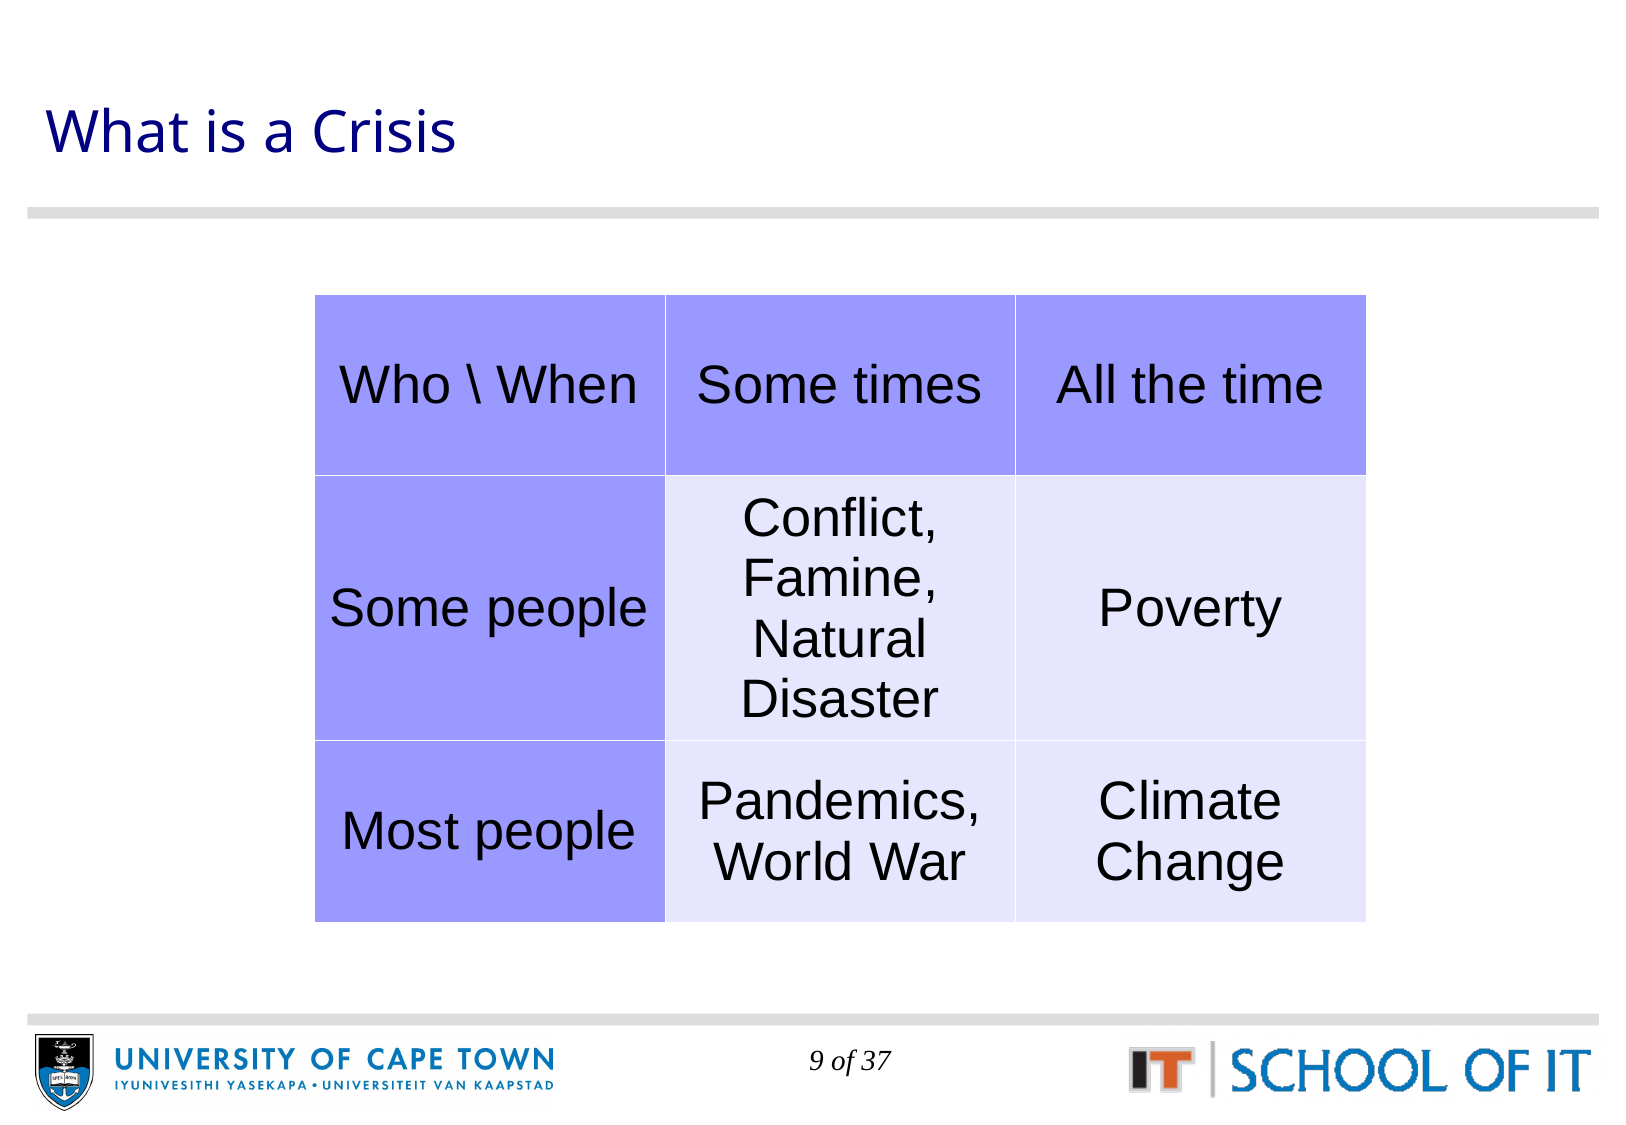

# What is a Crisis
| Who \ When | Some times | All the time |
| --- | --- | --- |
| Some people | Conflict, Famine, Natural Disaster | Poverty |
| Most people | Pandemics, World War | Climate Change |
9